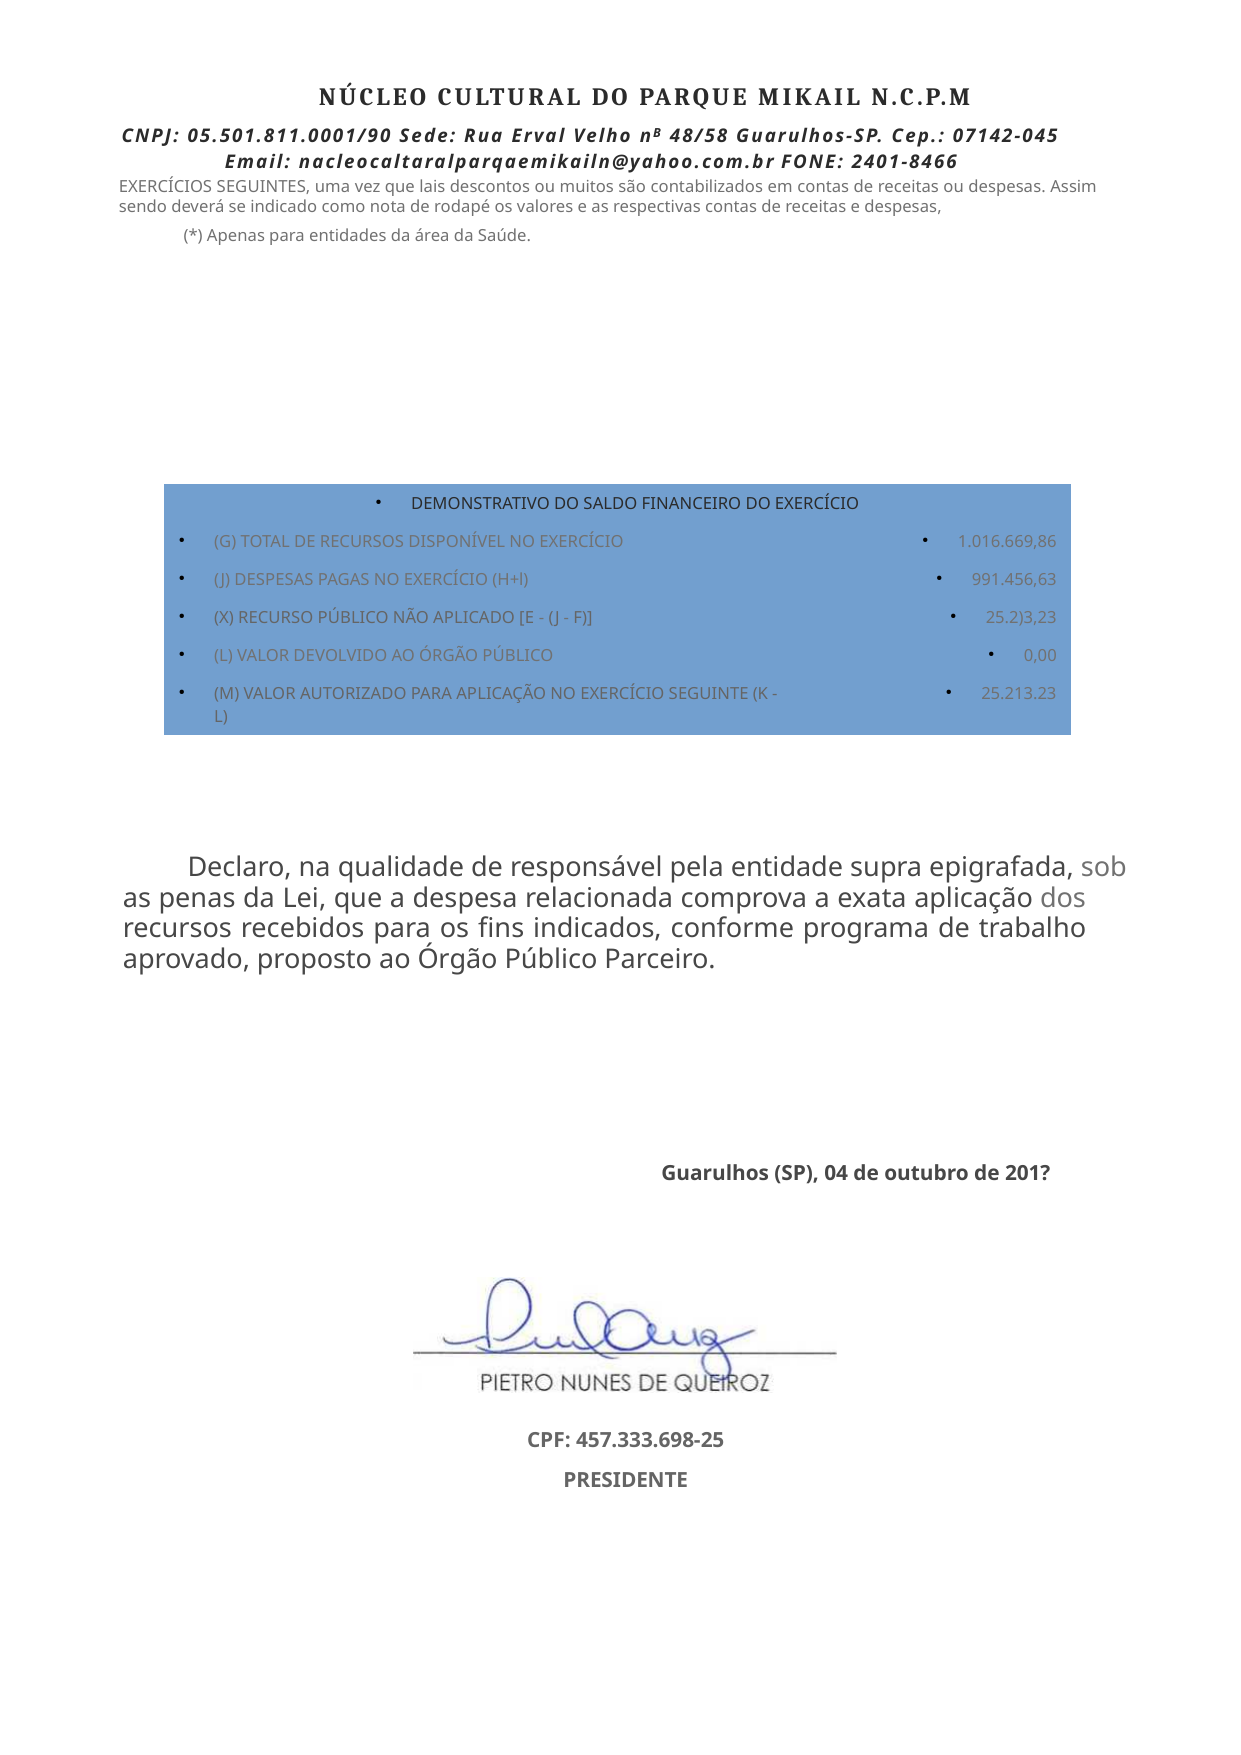

NÚCLEO CULTURAL DO PARQUE MIKAIL N.C.P.M
CNPJ: 05.501.811.0001/90 Sede: Rua Erval Velho nB 48/58 Guarulhos-SP. Cep.: 07142-045 Email: nacleocaltaralparqaemikailn@yahoo.com.br FONE: 2401-8466
EXERCÍCIOS SEGUINTES, uma vez que lais descontos ou muitos são contabilizados em contas de receitas ou despesas. Assim sendo deverá se indicado como nota de rodapé os valores e as respectivas contas de receitas e despesas,
(*) Apenas para entidades da área da Saúde.
| DEMONSTRATIVO DO SALDO FINANCEIRO DO EXERCÍCIO | |
| --- | --- |
| (G) TOTAL DE RECURSOS DISPONÍVEL NO EXERCÍCIO | 1.016.669,86 |
| (J) DESPESAS PAGAS NO EXERCÍCIO (H+l) | 991.456,63 |
| (X) RECURSO PÚBLICO NÃO APLICADO [E - (J - F)] | 25.2)3,23 |
| (L) VALOR DEVOLVIDO AO ÓRGÃO PÚBLICO | 0,00 |
| (M) VALOR AUTORIZADO PARA APLICAÇÃO NO EXERCÍCIO SEGUINTE (K - L) | 25.213.23 |
Declaro, na qualidade de responsável pela entidade supra epigrafada, sob as penas da Lei, que a despesa relacionada comprova a exata aplicação dos recursos recebidos para os fins indicados, conforme programa de trabalho aprovado, proposto ao Órgão Público Parceiro.
Guarulhos (SP), 04 de outubro de 201?
CPF: 457.333.698-25 PRESIDENTE